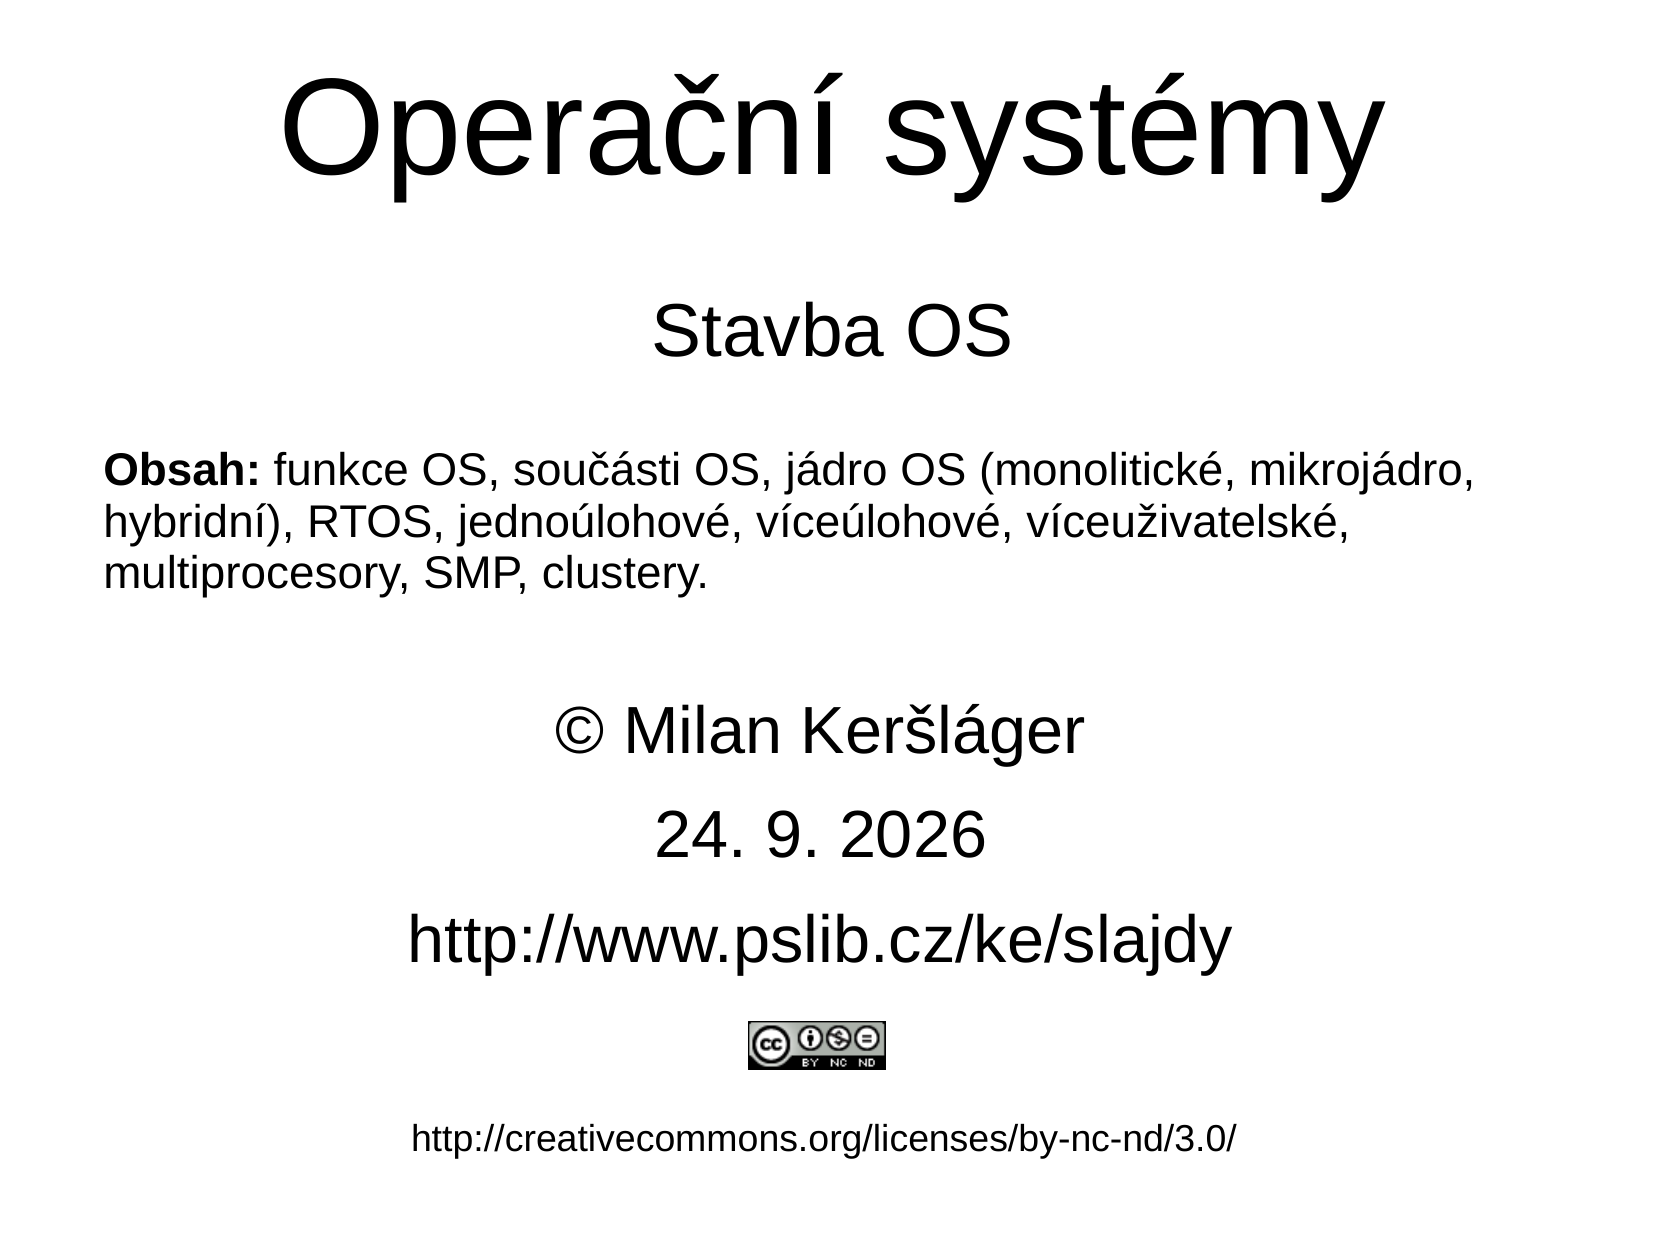

# Operační systémy Stavba OS
Obsah: funkce OS, součásti OS, jádro OS (monolitické, mikrojádro, hybridní), RTOS, jednoúlohové, víceúlohové, víceuživatelské, multiprocesory, SMP, clustery.
© Milan Keršláger
http://www.pslib.cz/ke/slajdy
http://creativecommons.org/licenses/by-nc-nd/3.0/